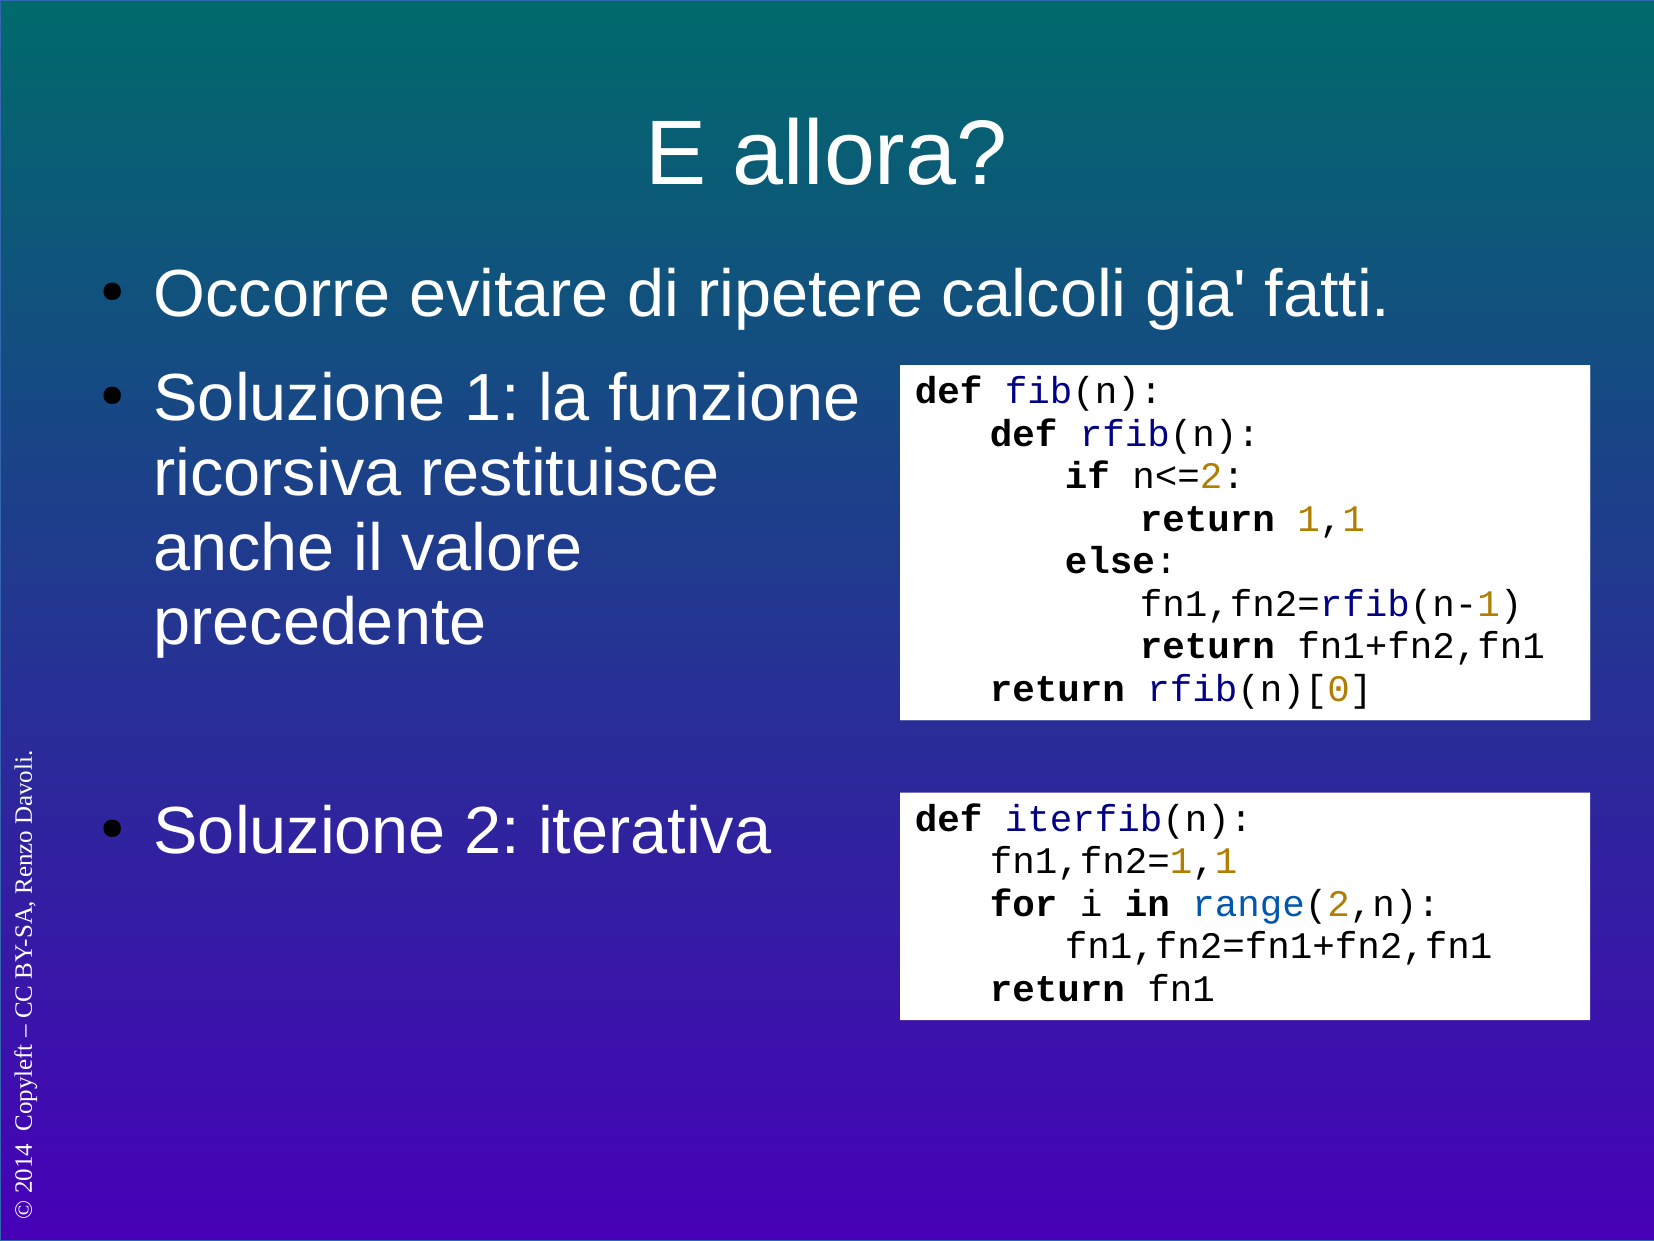

# E allora?
Occorre evitare di ripetere calcoli gia' fatti.
Soluzione 1: la funzione ricorsiva restituisce anche il valore precedente
Soluzione 2: iterativa
def fib(n):
	def rfib(n):
		if n<=2:
			return 1,1
		else:
			fn1,fn2=rfib(n-1)
			return fn1+fn2,fn1
	return rfib(n)[0]
def fib(n):
	def rfib(n):
		if n<=2:
			return 1,1
		else:
			fn1,fn2=rfib(n-1)
			return fn1+fn2,fn1
	return rfib(n)[0]
def iterfib(n):
	fn1,fn2=1,1
	for i in range(2,n):
		fn1,fn2=fn1+fn2,fn1
	return fn1